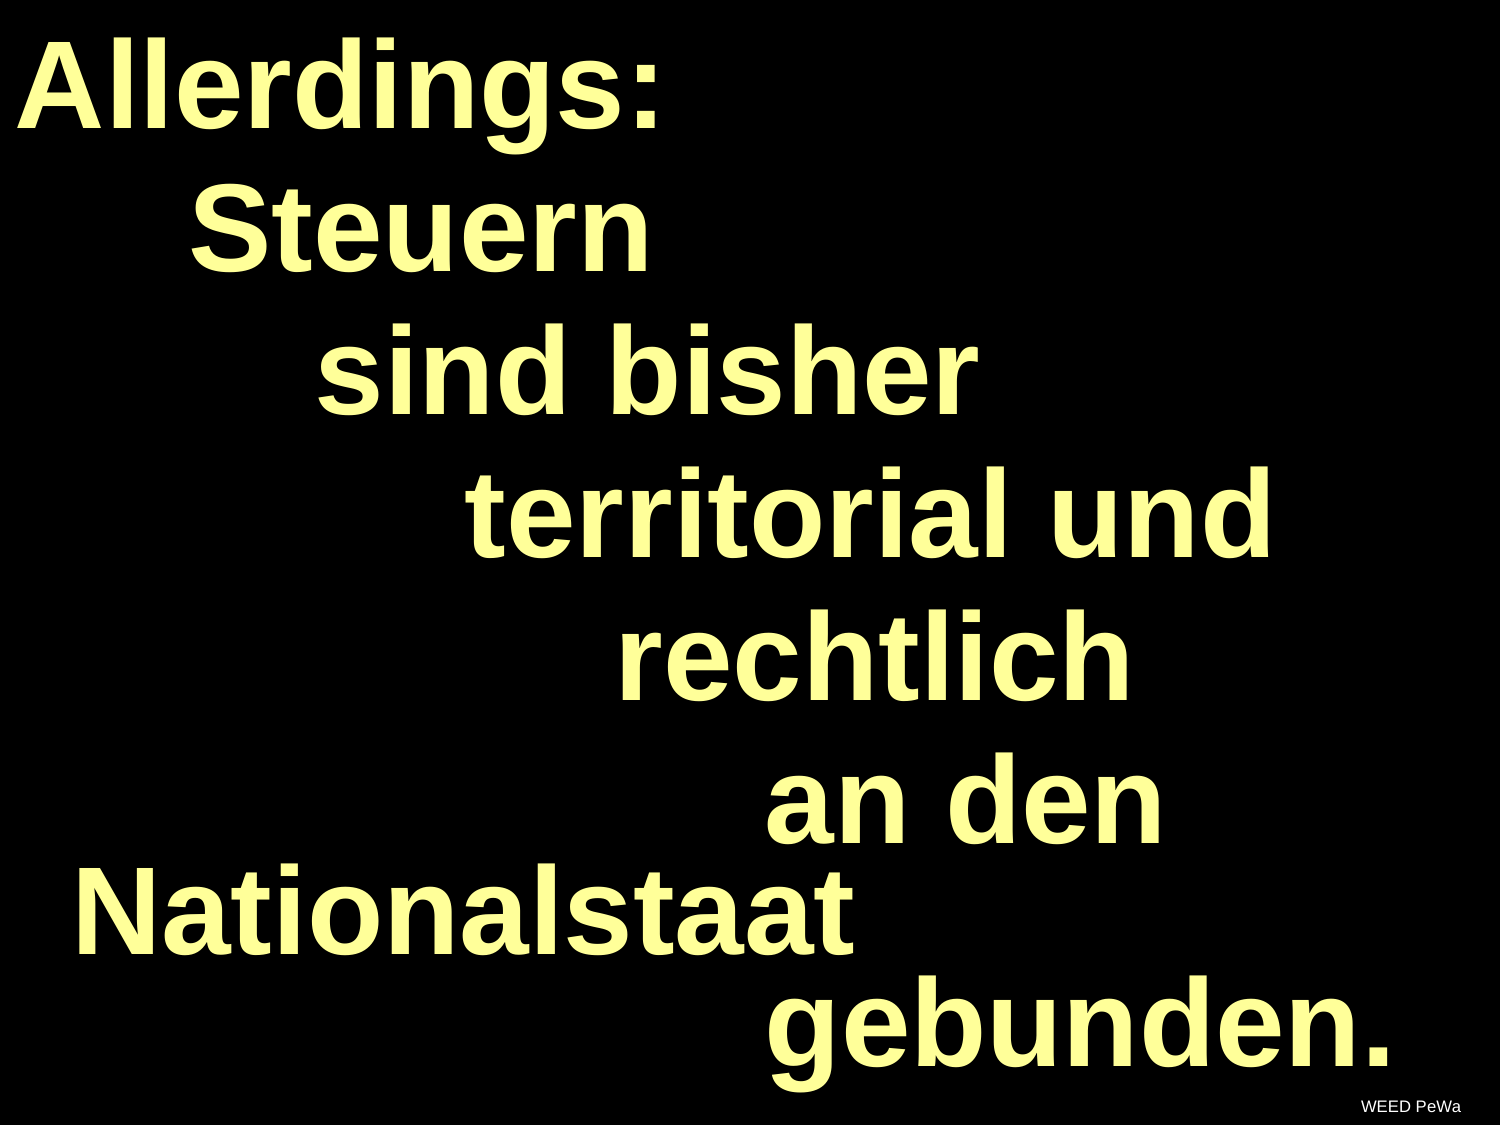

# Allerdings:
 Steuern
			sind bisher
				territorial und
					rechtlich
 	 				an den		 Nationalstaat									gebunden.
WEED PeWa